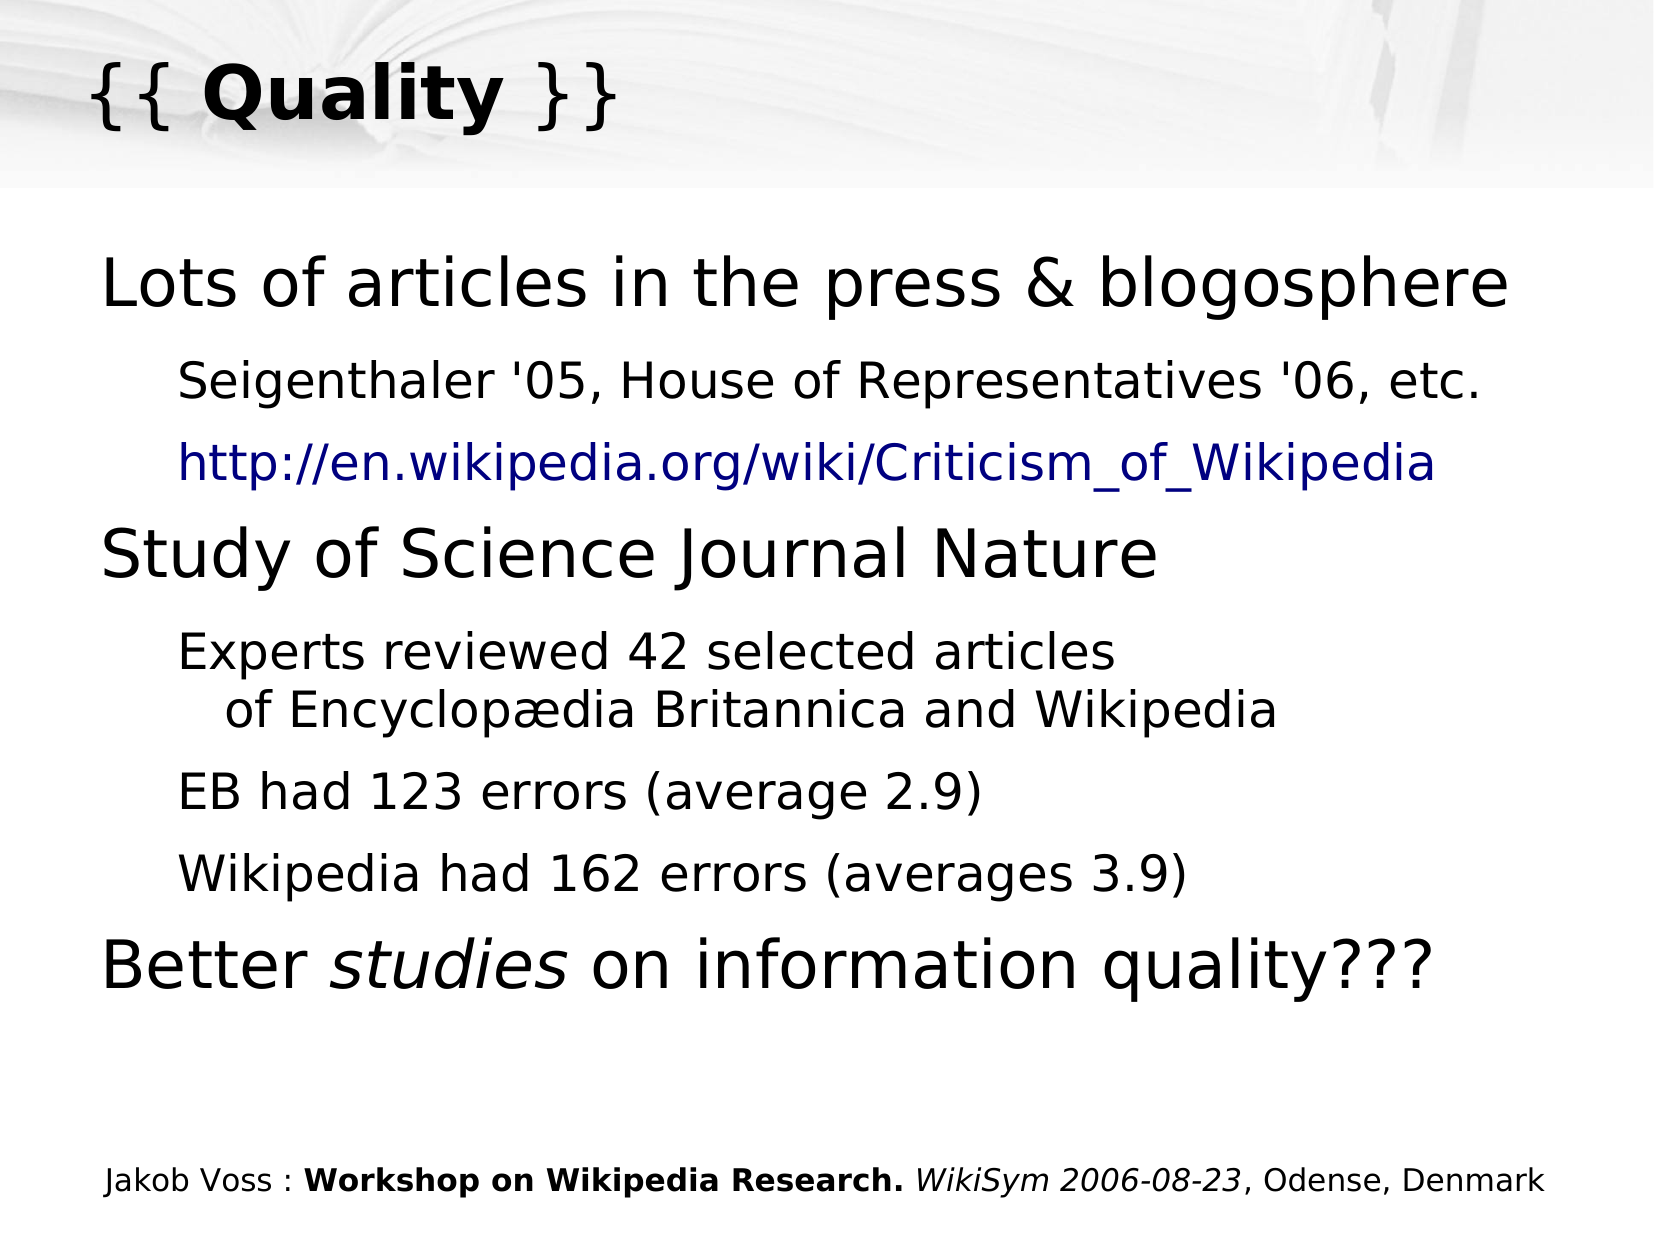

# {{ Quality }}
Lots of articles in the press & blogosphere
Seigenthaler '05, House of Representatives '06, etc.
http://en.wikipedia.org/wiki/Criticism_of_Wikipedia
Study of Science Journal Nature
Experts reviewed 42 selected articles
of Encyclopædia Britannica and Wikipedia
EB had 123 errors (average 2.9)
Wikipedia had 162 errors (averages 3.9)
Better studies on information quality???